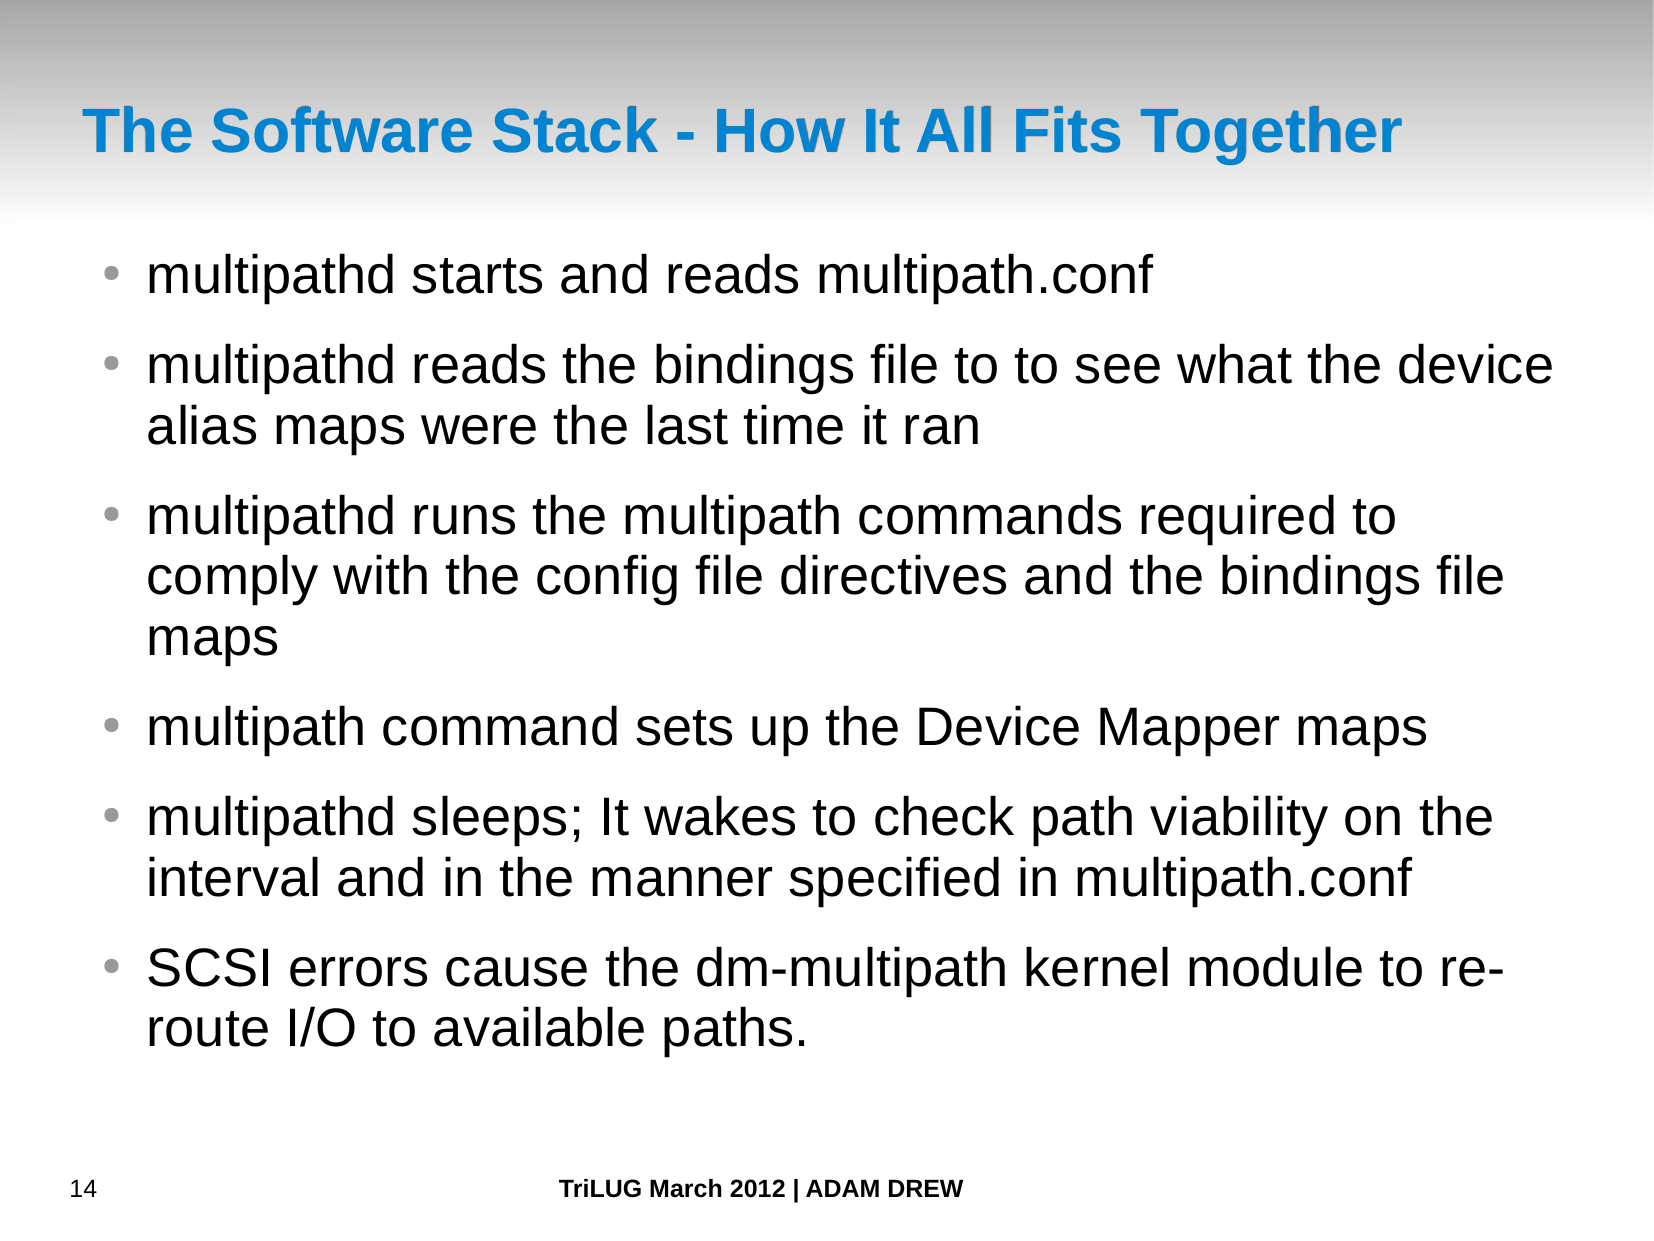

# The Software Stack - How It All Fits Together
multipathd starts and reads multipath.conf
multipathd reads the bindings file to to see what the device alias maps were the last time it ran
multipathd runs the multipath commands required to comply with the config file directives and the bindings file maps
multipath command sets up the Device Mapper maps
multipathd sleeps; It wakes to check path viability on the interval and in the manner specified in multipath.conf
SCSI errors cause the dm-multipath kernel module to re-route I/O to available paths.